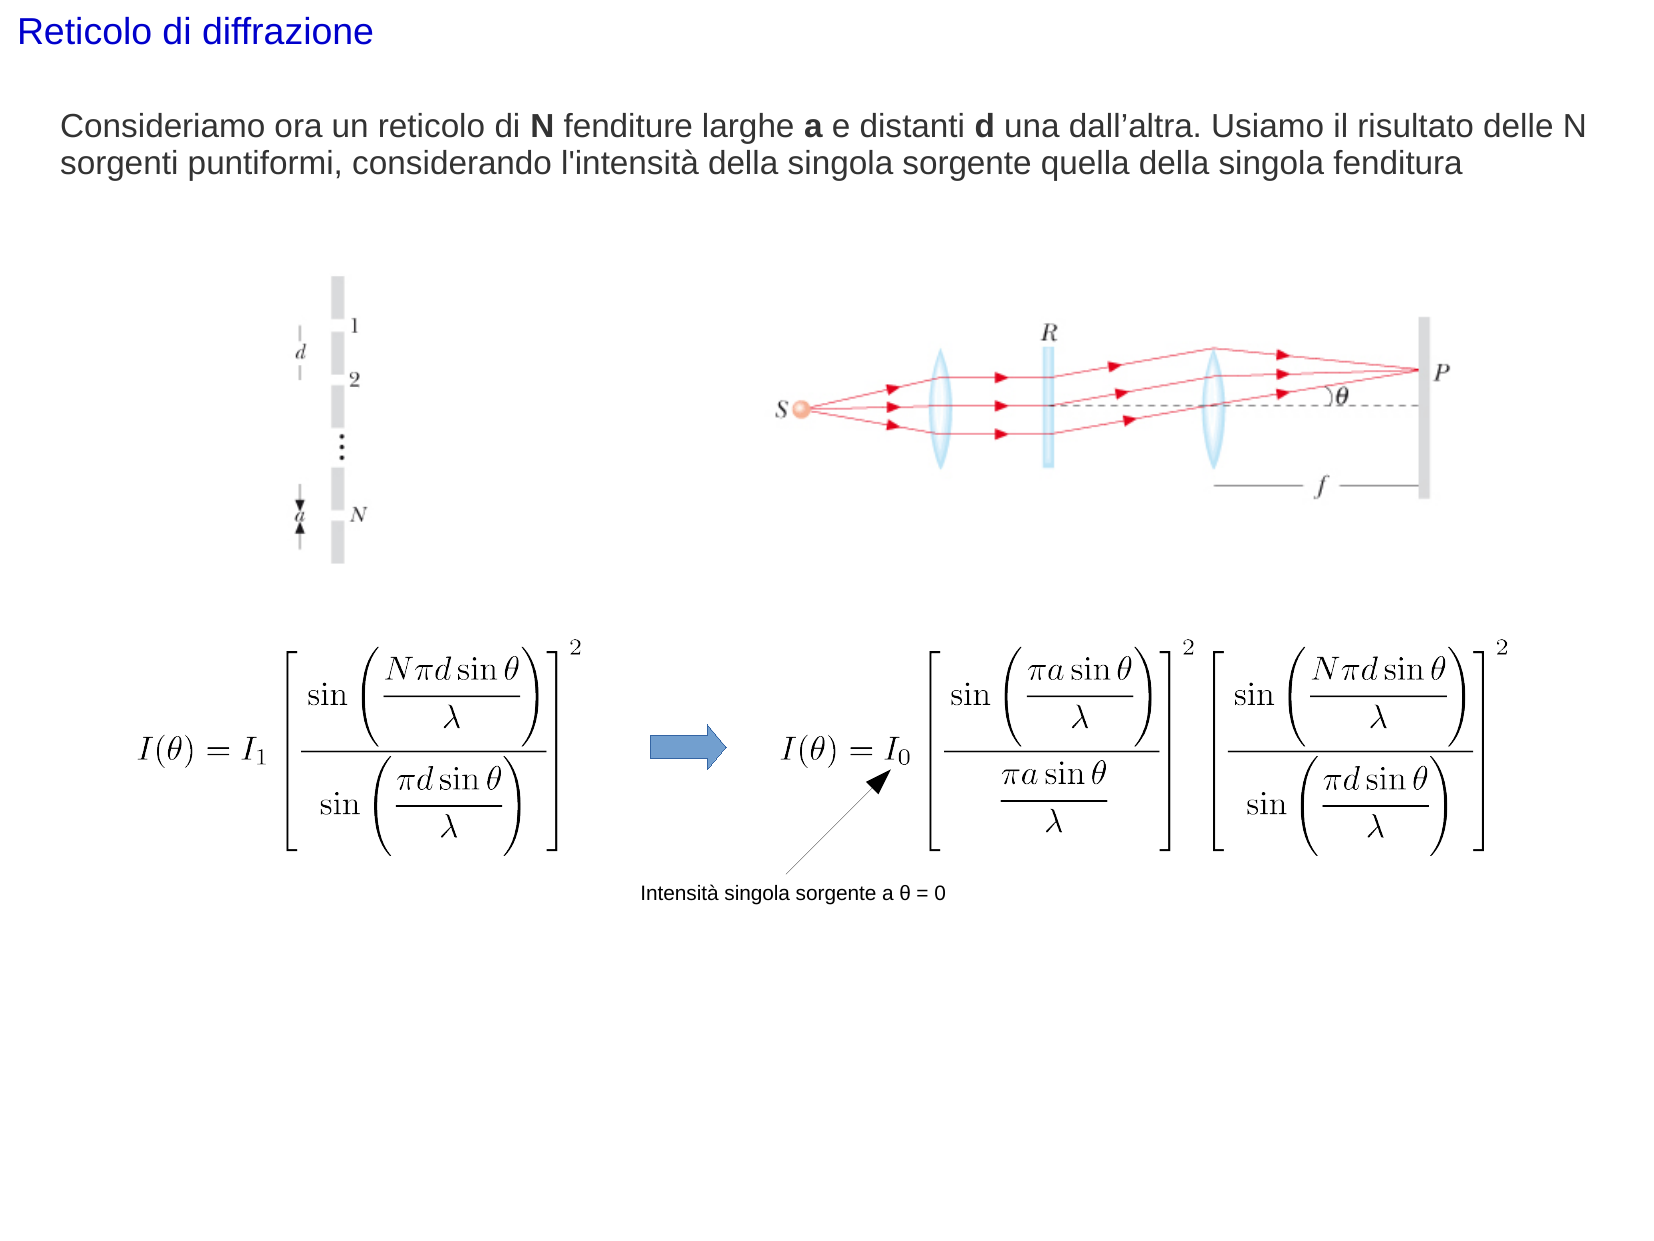

Reticolo di diffrazione
Consideriamo ora un reticolo di N fenditure larghe a e distanti d una dall’altra. Usiamo il risultato delle N sorgenti puntiformi, considerando l'intensità della singola sorgente quella della singola fenditura
Intensità singola sorgente a θ = 0